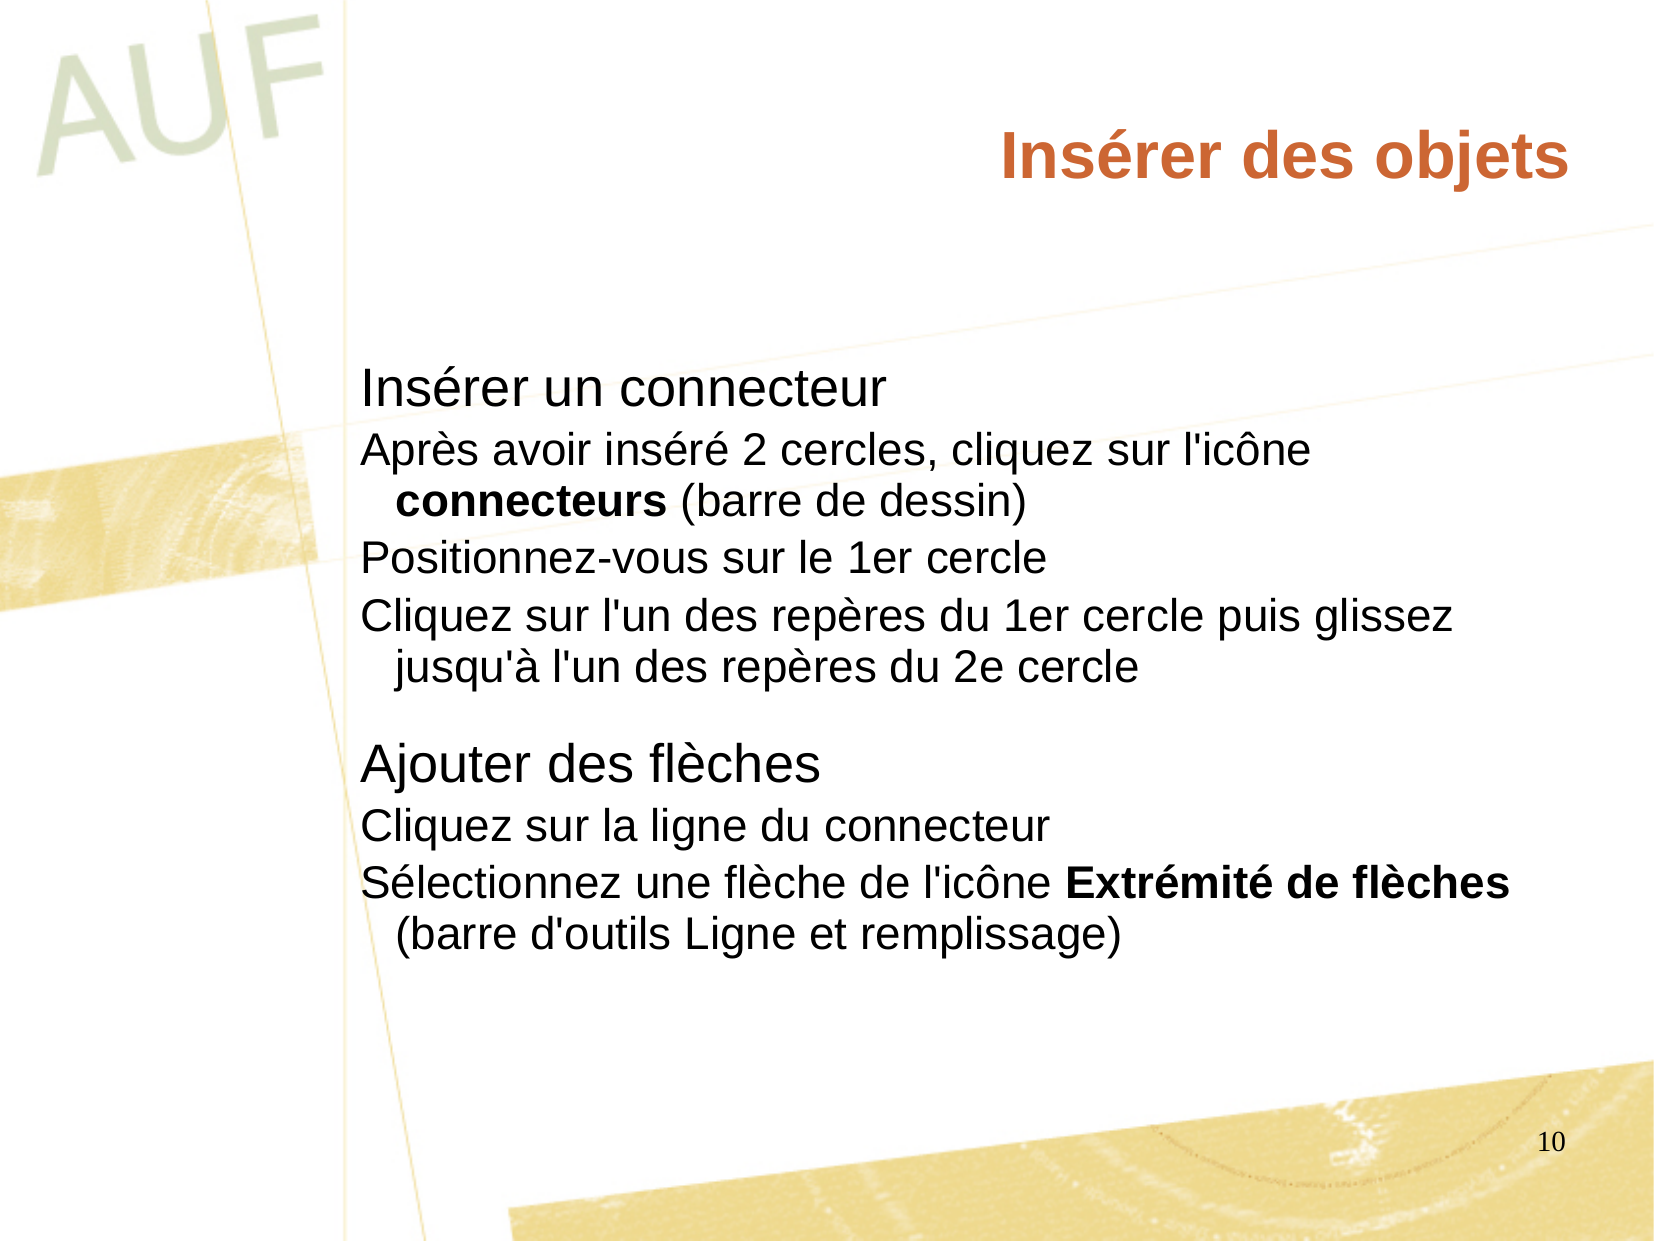

# Insérer des objets
Insérer un connecteur
Après avoir inséré 2 cercles, cliquez sur l'icône connecteurs (barre de dessin)
Positionnez-vous sur le 1er cercle
Cliquez sur l'un des repères du 1er cercle puis glissez jusqu'à l'un des repères du 2e cercle
Ajouter des flèches
Cliquez sur la ligne du connecteur
Sélectionnez une flèche de l'icône Extrémité de flèches (barre d'outils Ligne et remplissage)
10